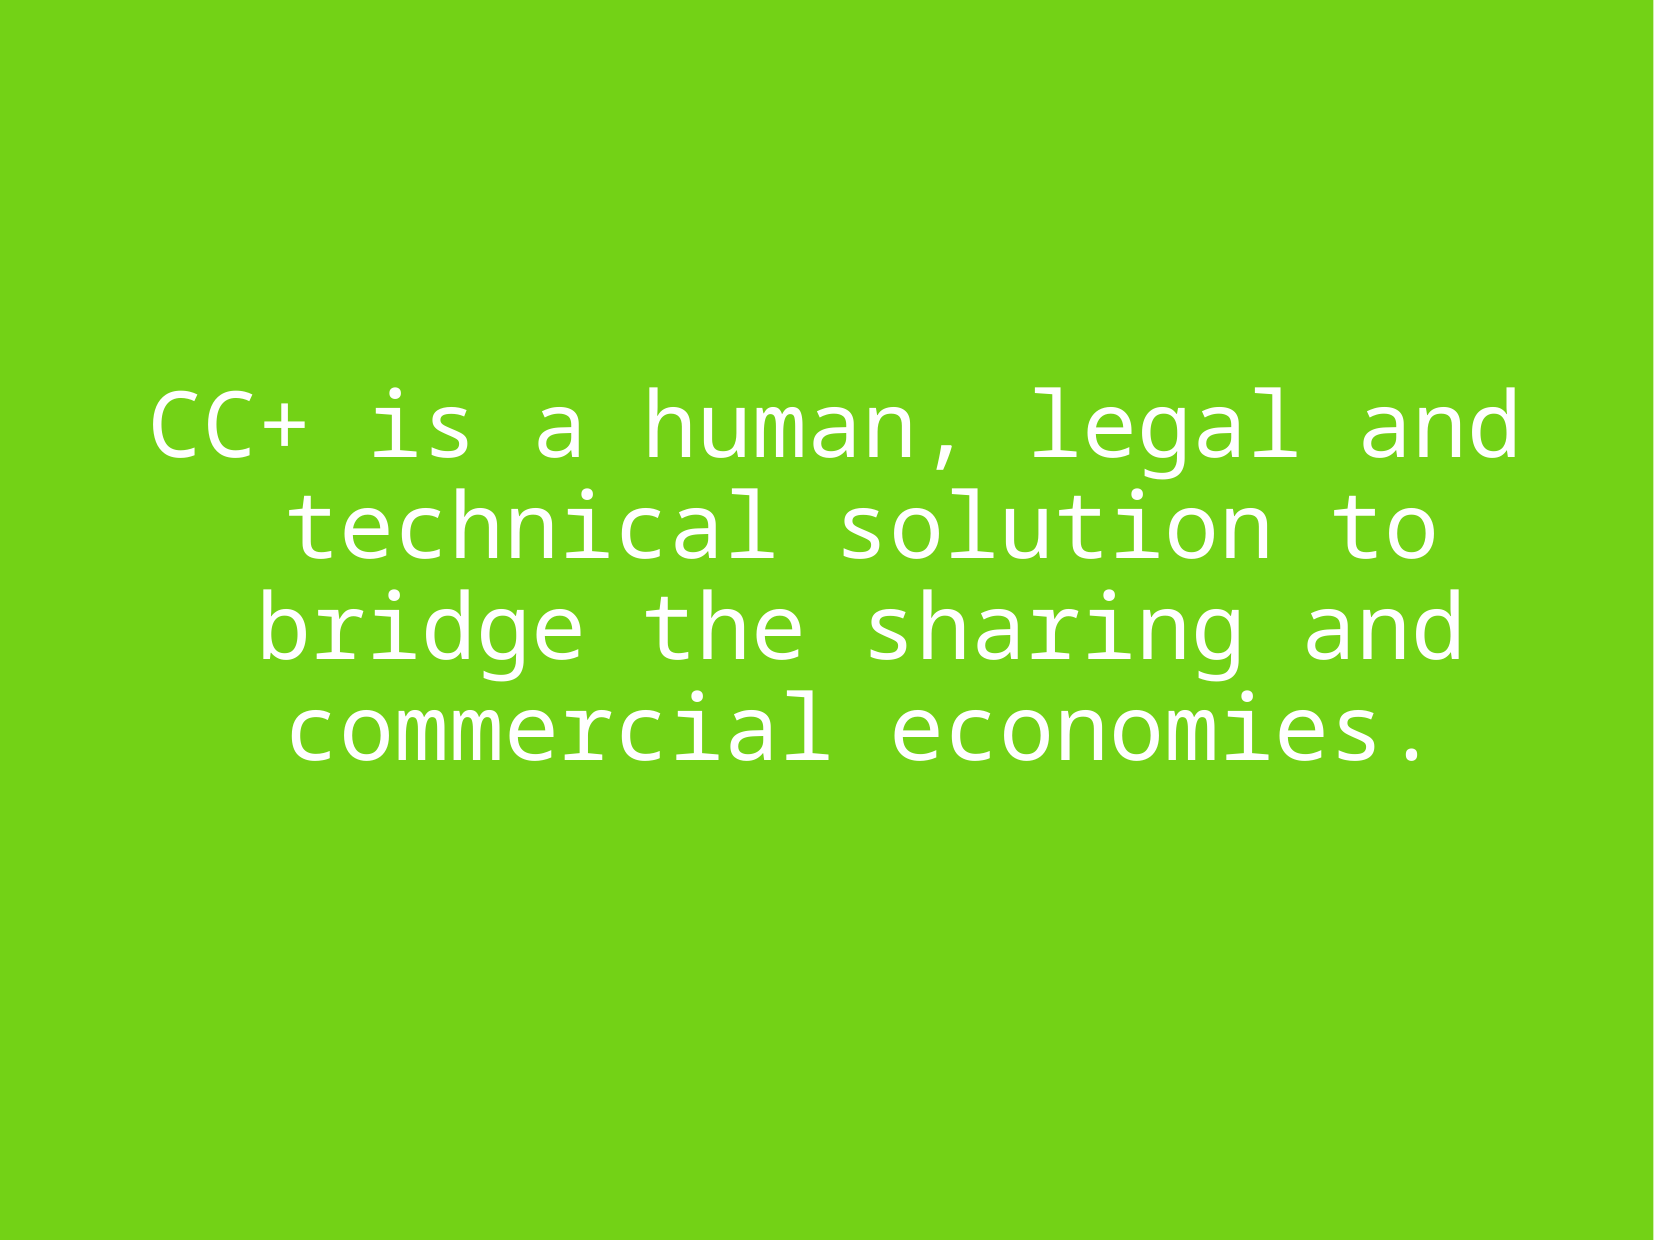

# CC+ is a human, legal and technical solution to bridge the sharing and commercial economies.